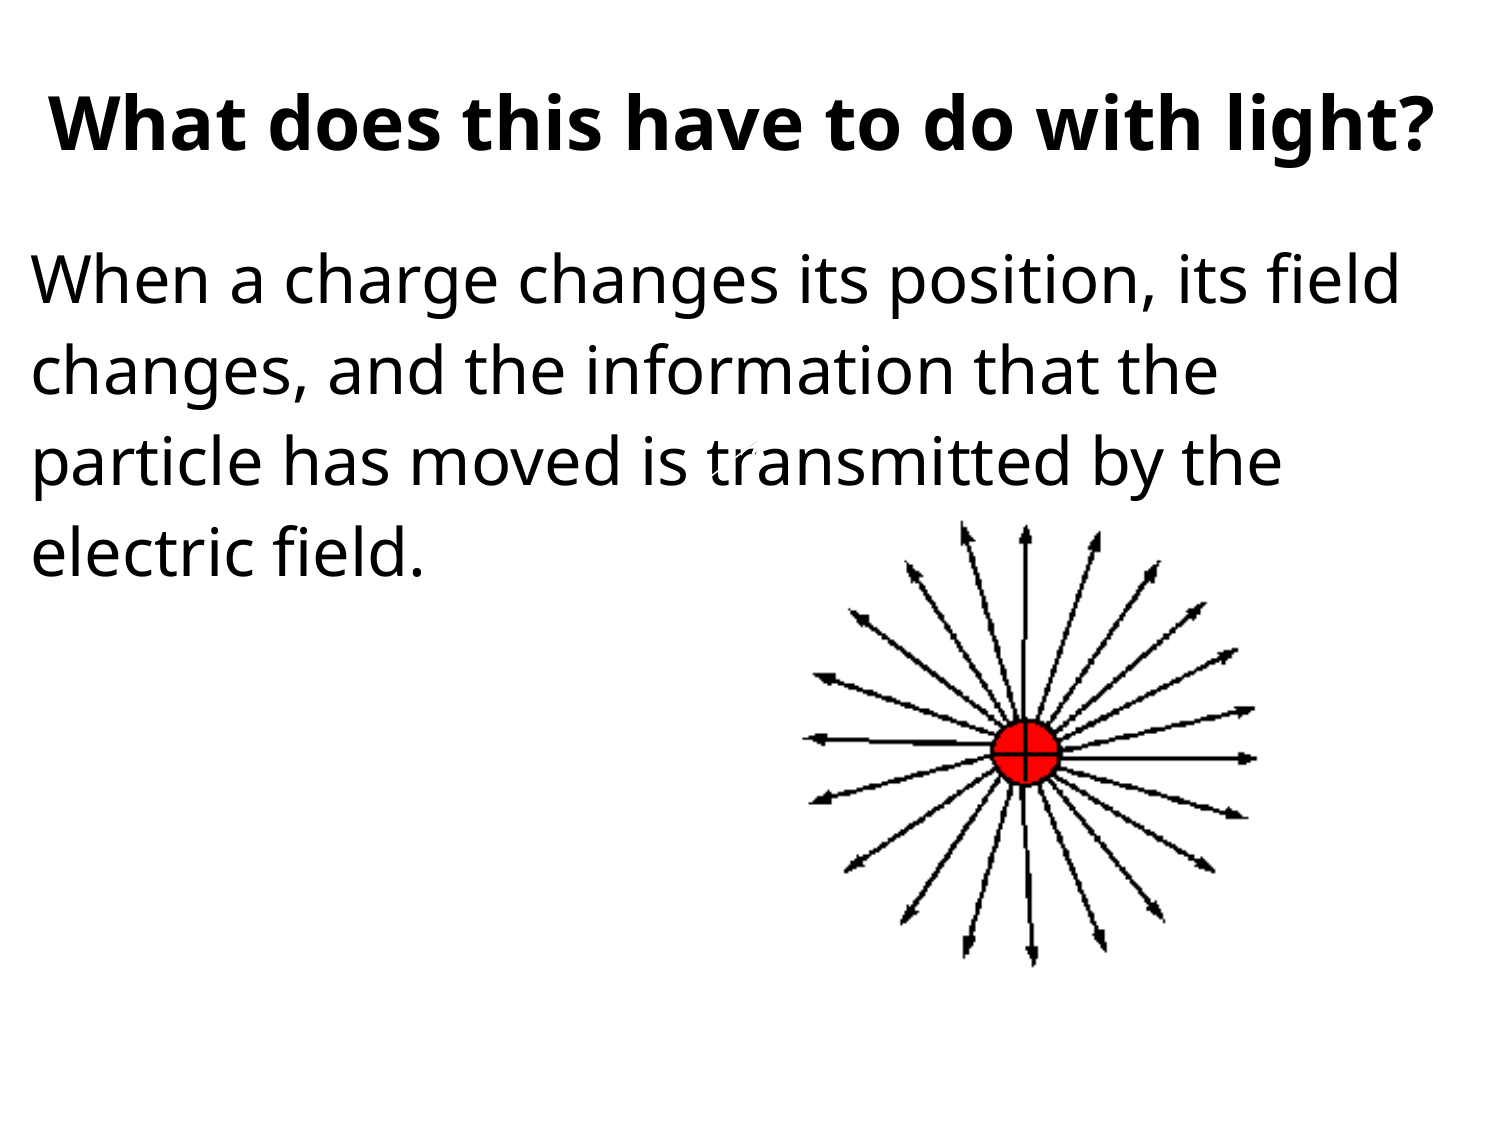

What does this have to do with light?
# When a charge changes its position, its field changes, and the information that the particle has moved is transmitted by the electric field.